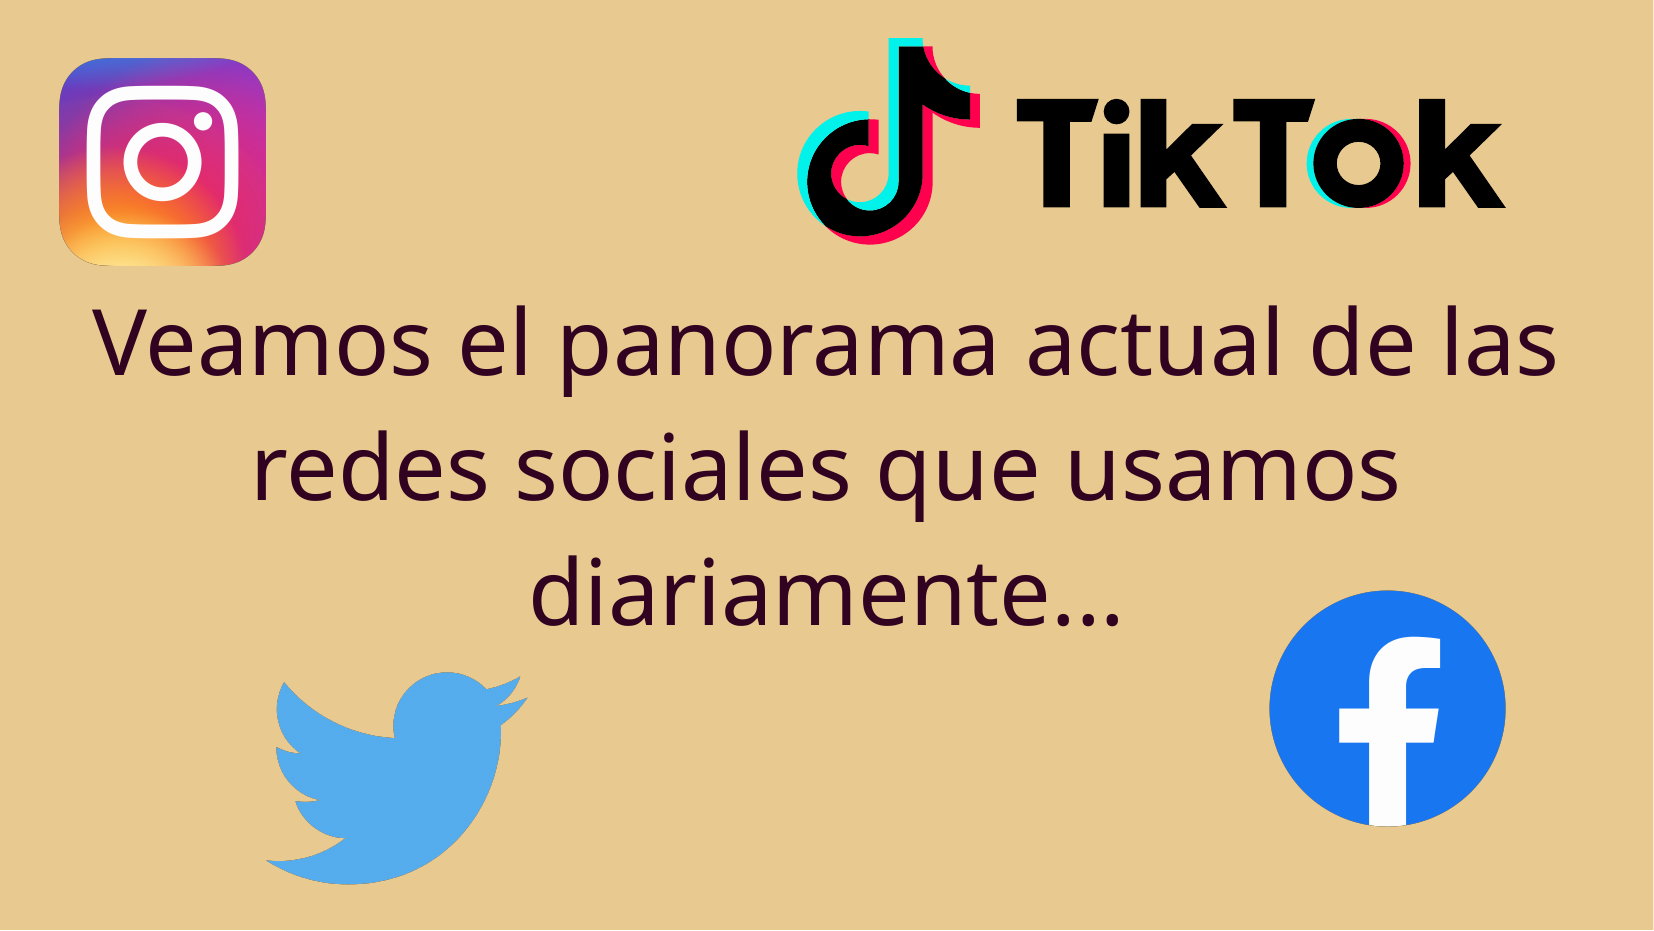

# Veamos el panorama actual de las redes sociales que usamos diariamente...